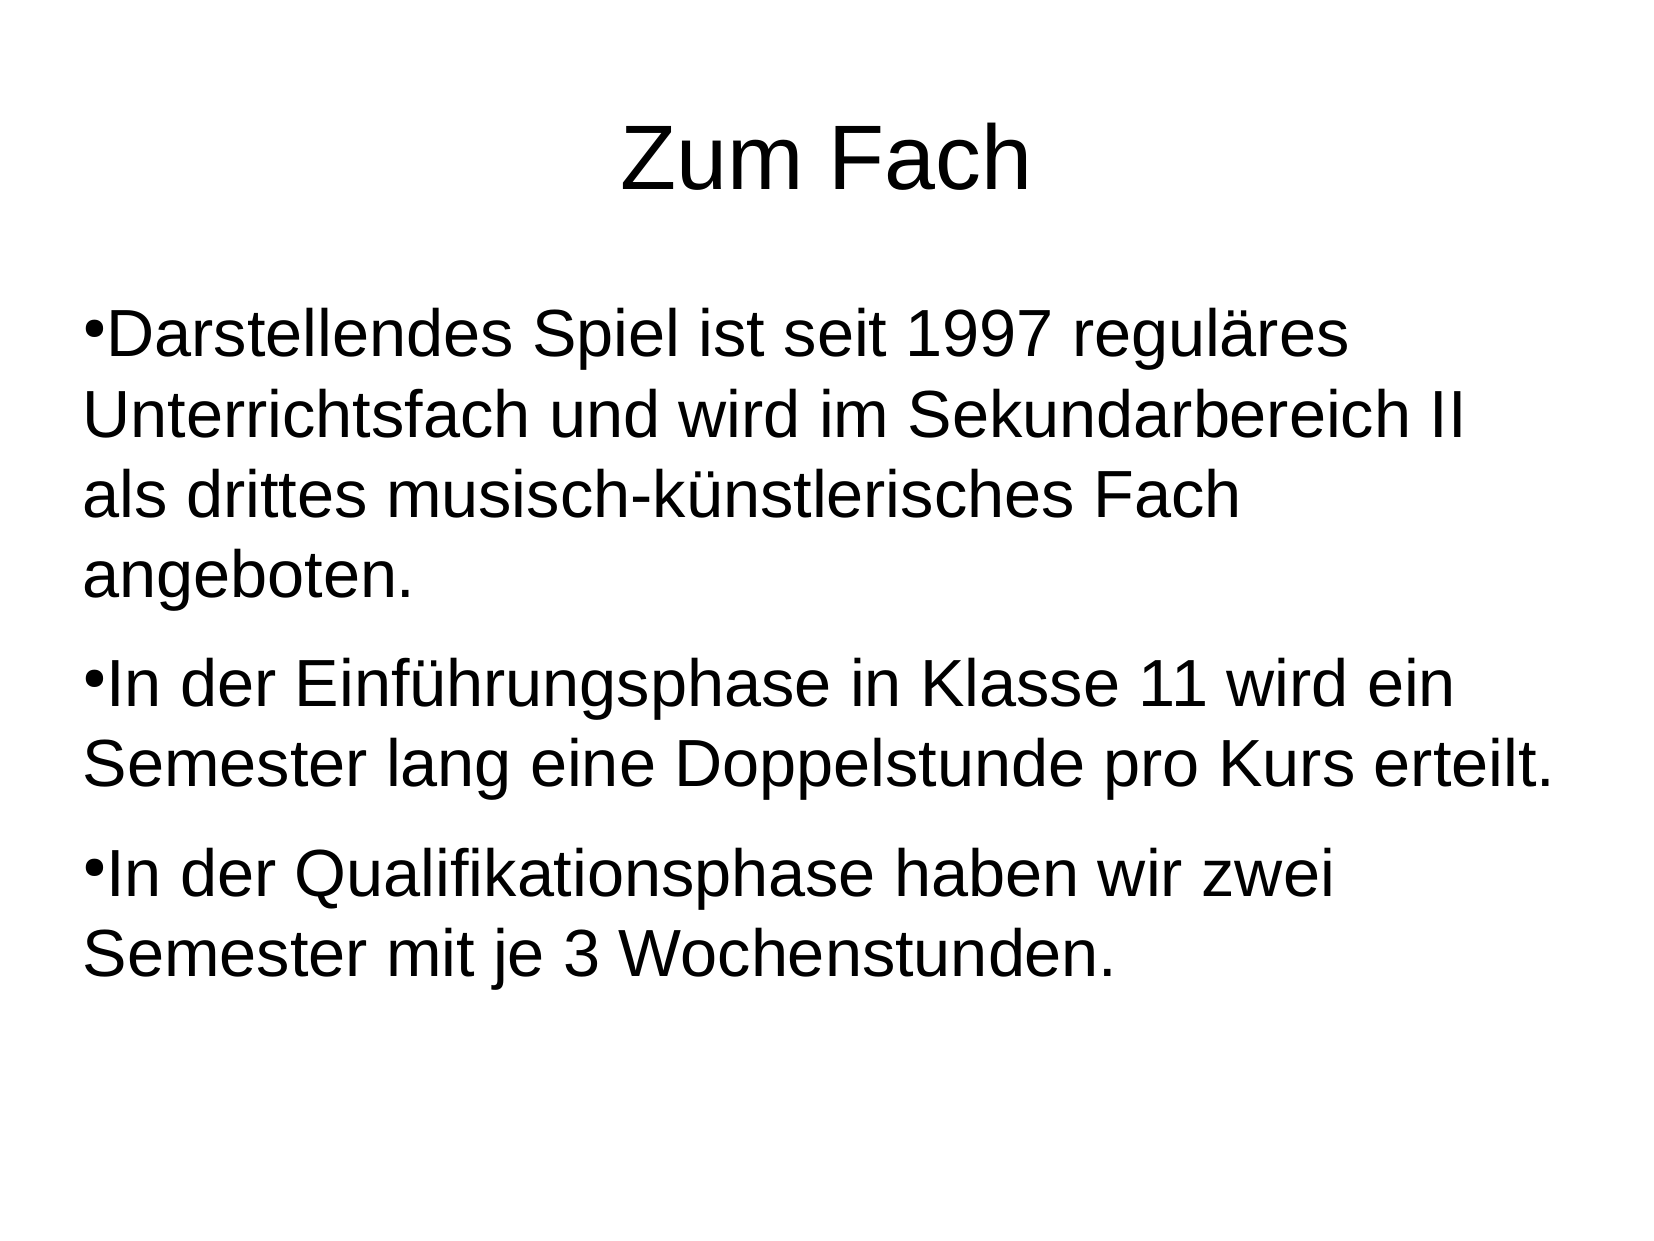

# Zum Fach
Darstellendes Spiel ist seit 1997 reguläres Unterrichtsfach und wird im Sekundarbereich II als drittes musisch-künstlerisches Fach angeboten.
In der Einführungsphase in Klasse 11 wird ein Semester lang eine Doppelstunde pro Kurs erteilt.
In der Qualifikationsphase haben wir zwei Semester mit je 3 Wochenstunden.